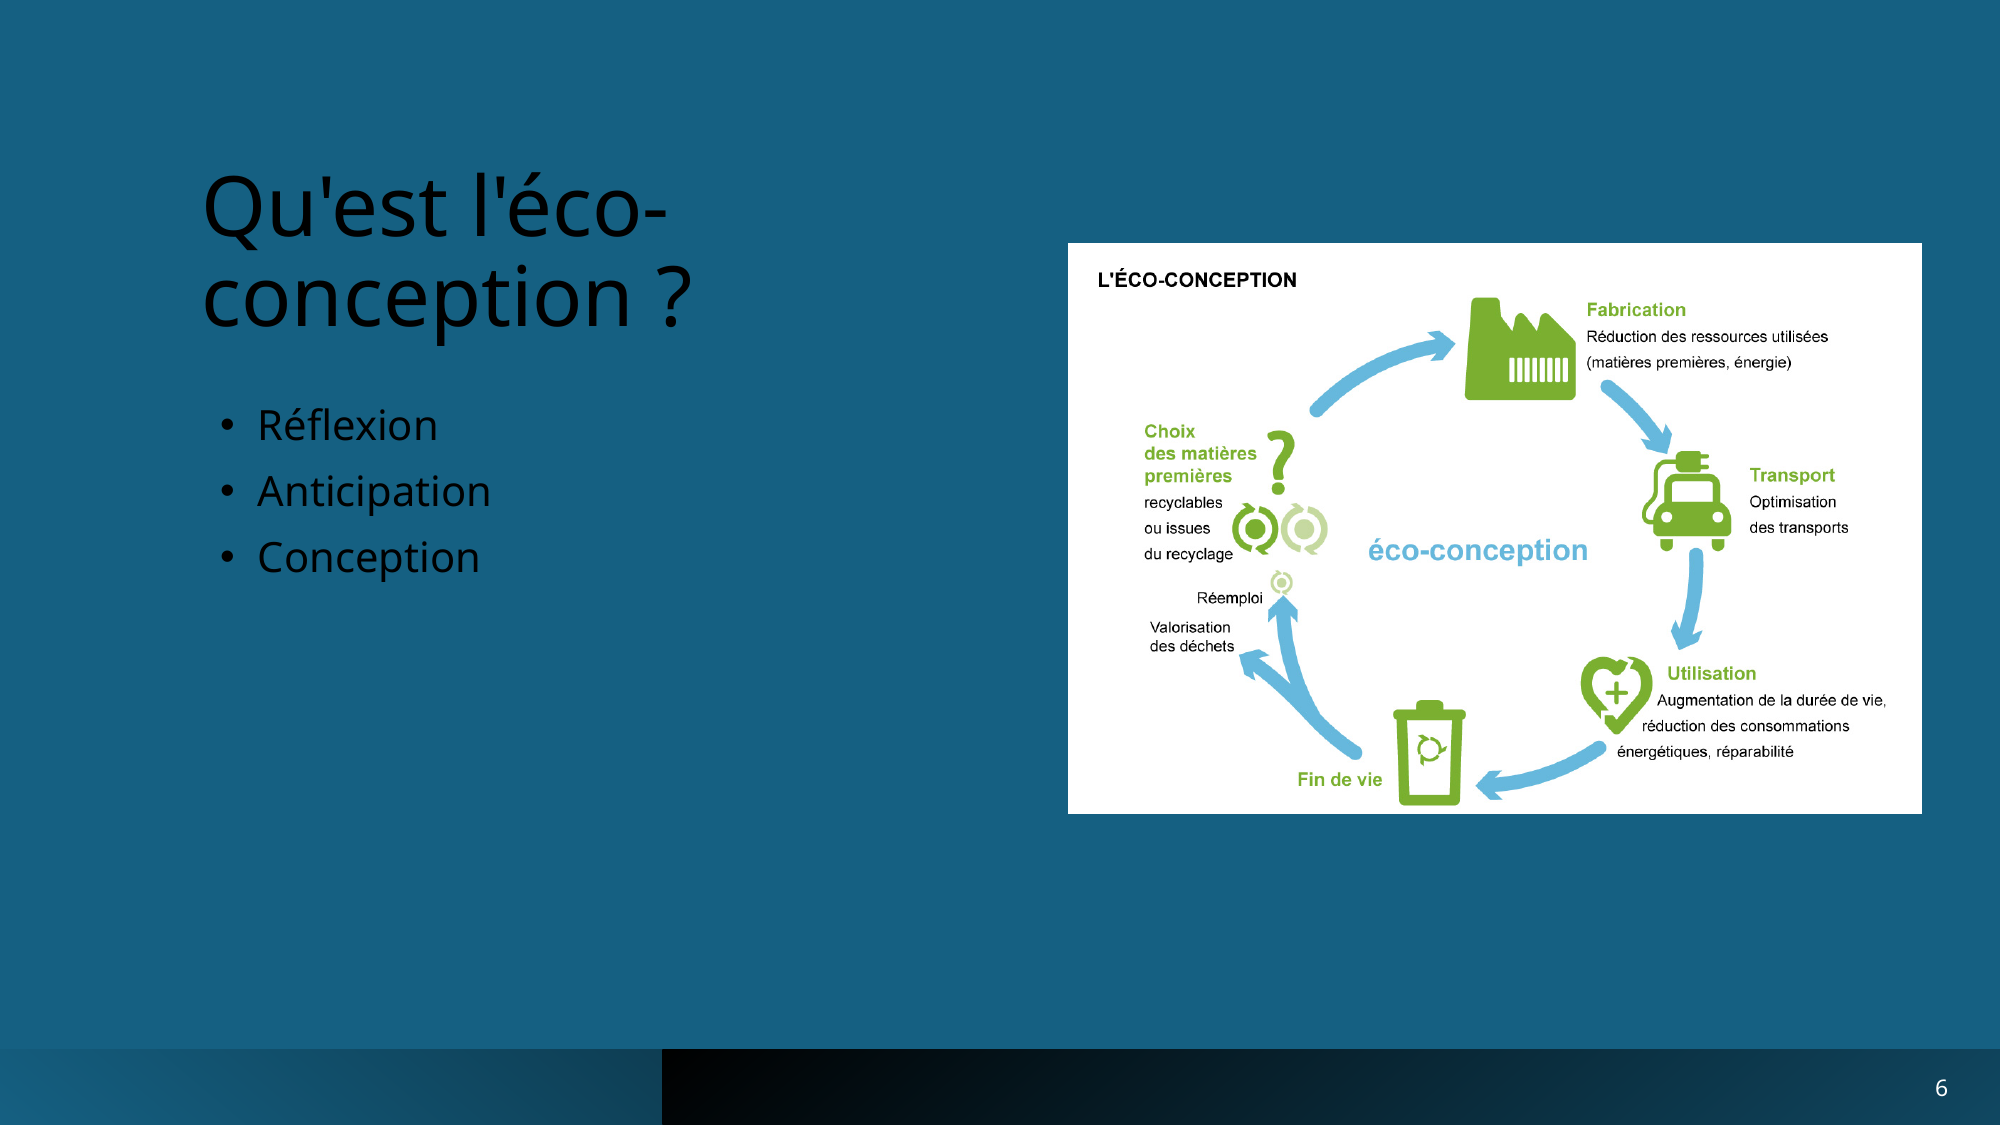

# Qu'est l'éco-conception ?
Réflexion
Anticipation
Conception